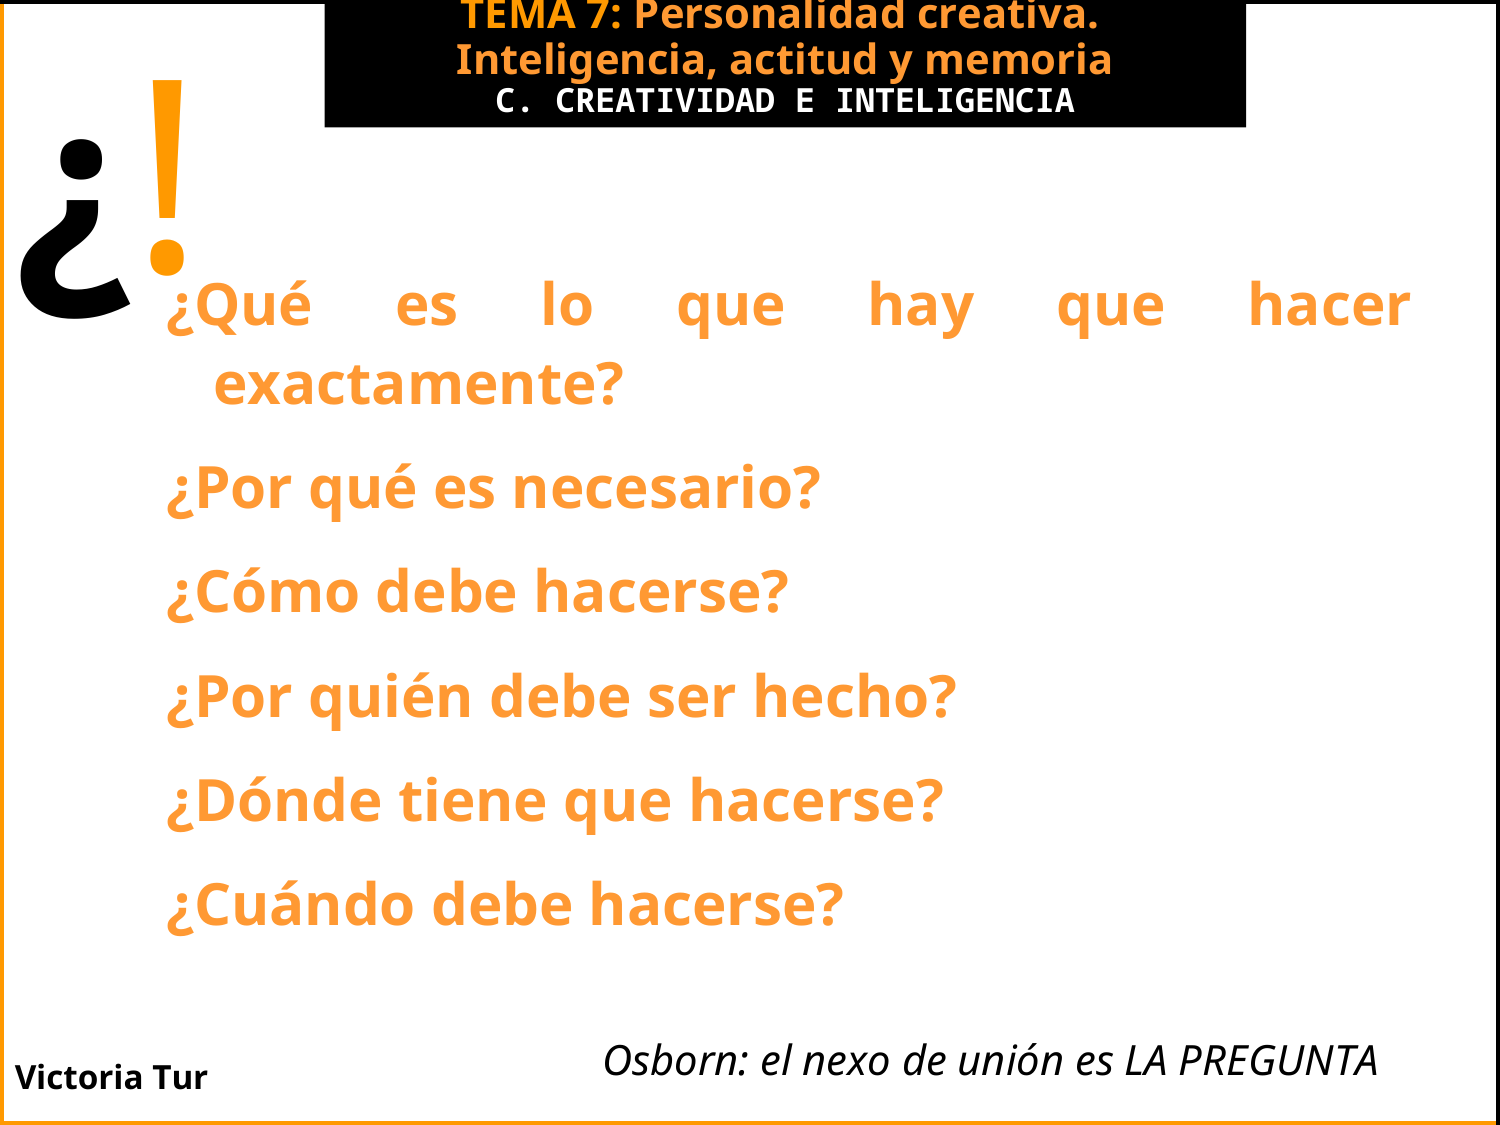

# ¿Qué es lo que hay que hacer exactamente?
¿Por qué es necesario?
¿Cómo debe hacerse?
¿Por quién debe ser hecho?
¿Dónde tiene que hacerse?
¿Cuándo debe hacerse?
Osborn: el nexo de unión es LA PREGUNTA